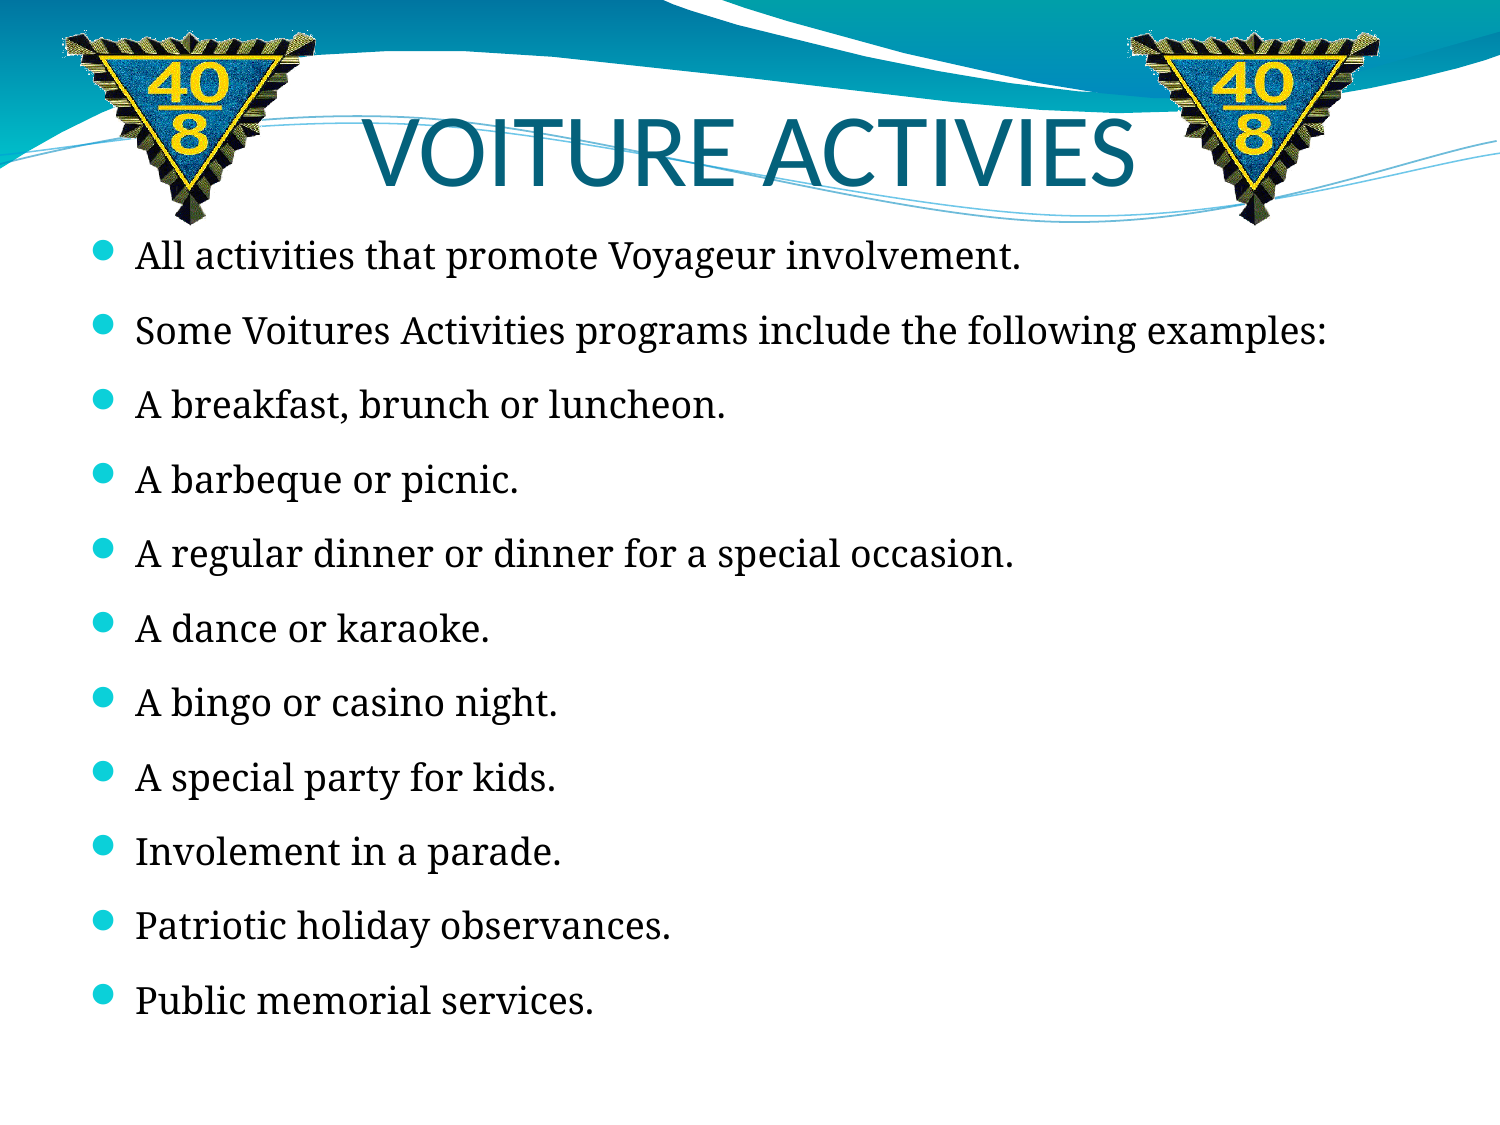

# VOITURE ACTIVIES
 All activities that promote Voyageur involvement.
 Some Voitures Activities programs include the following examples:
 A breakfast, brunch or luncheon.
 A barbeque or picnic.
 A regular dinner or dinner for a special occasion.
 A dance or karaoke.
 A bingo or casino night.
 A special party for kids.
 Involement in a parade.
 Patriotic holiday observances.
 Public memorial services.